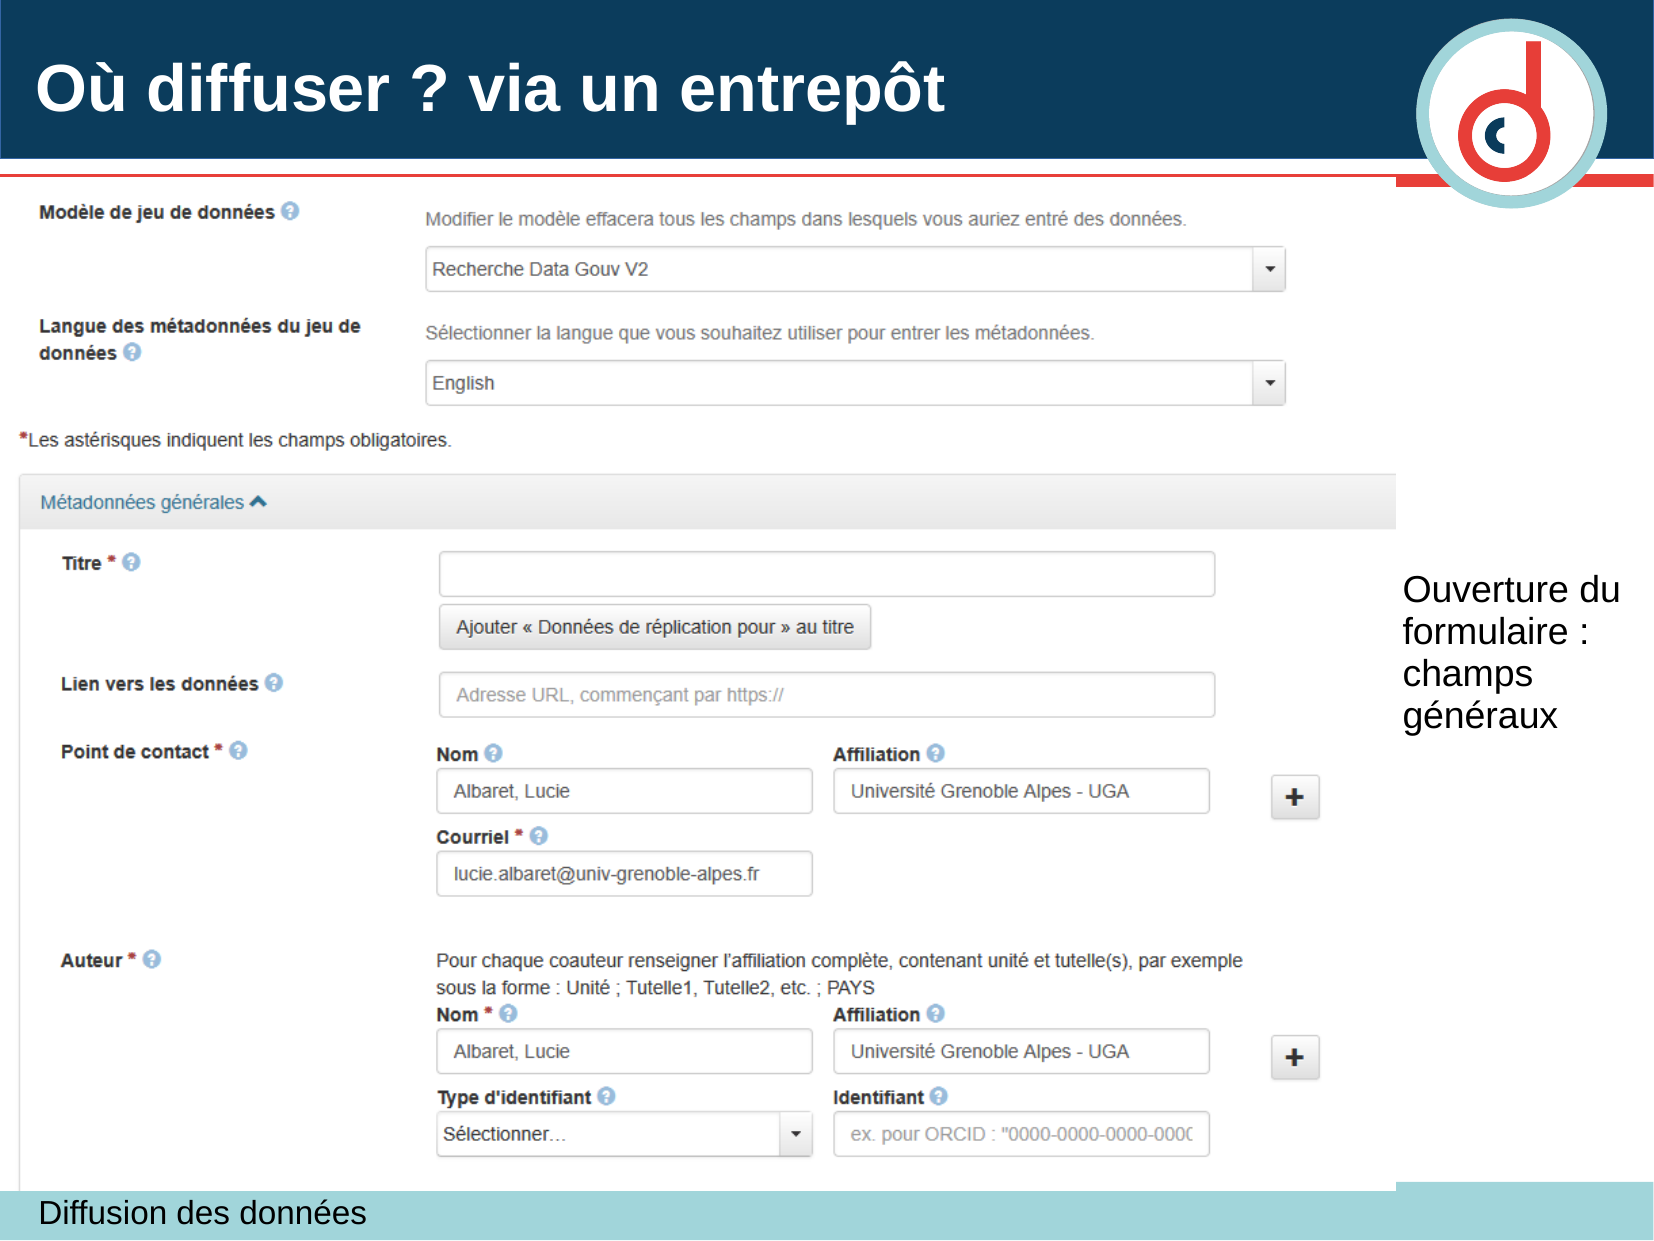

# Où diffuser ? via un entrepôt
Ouverture du formulaire : champs généraux
Diffusion des données